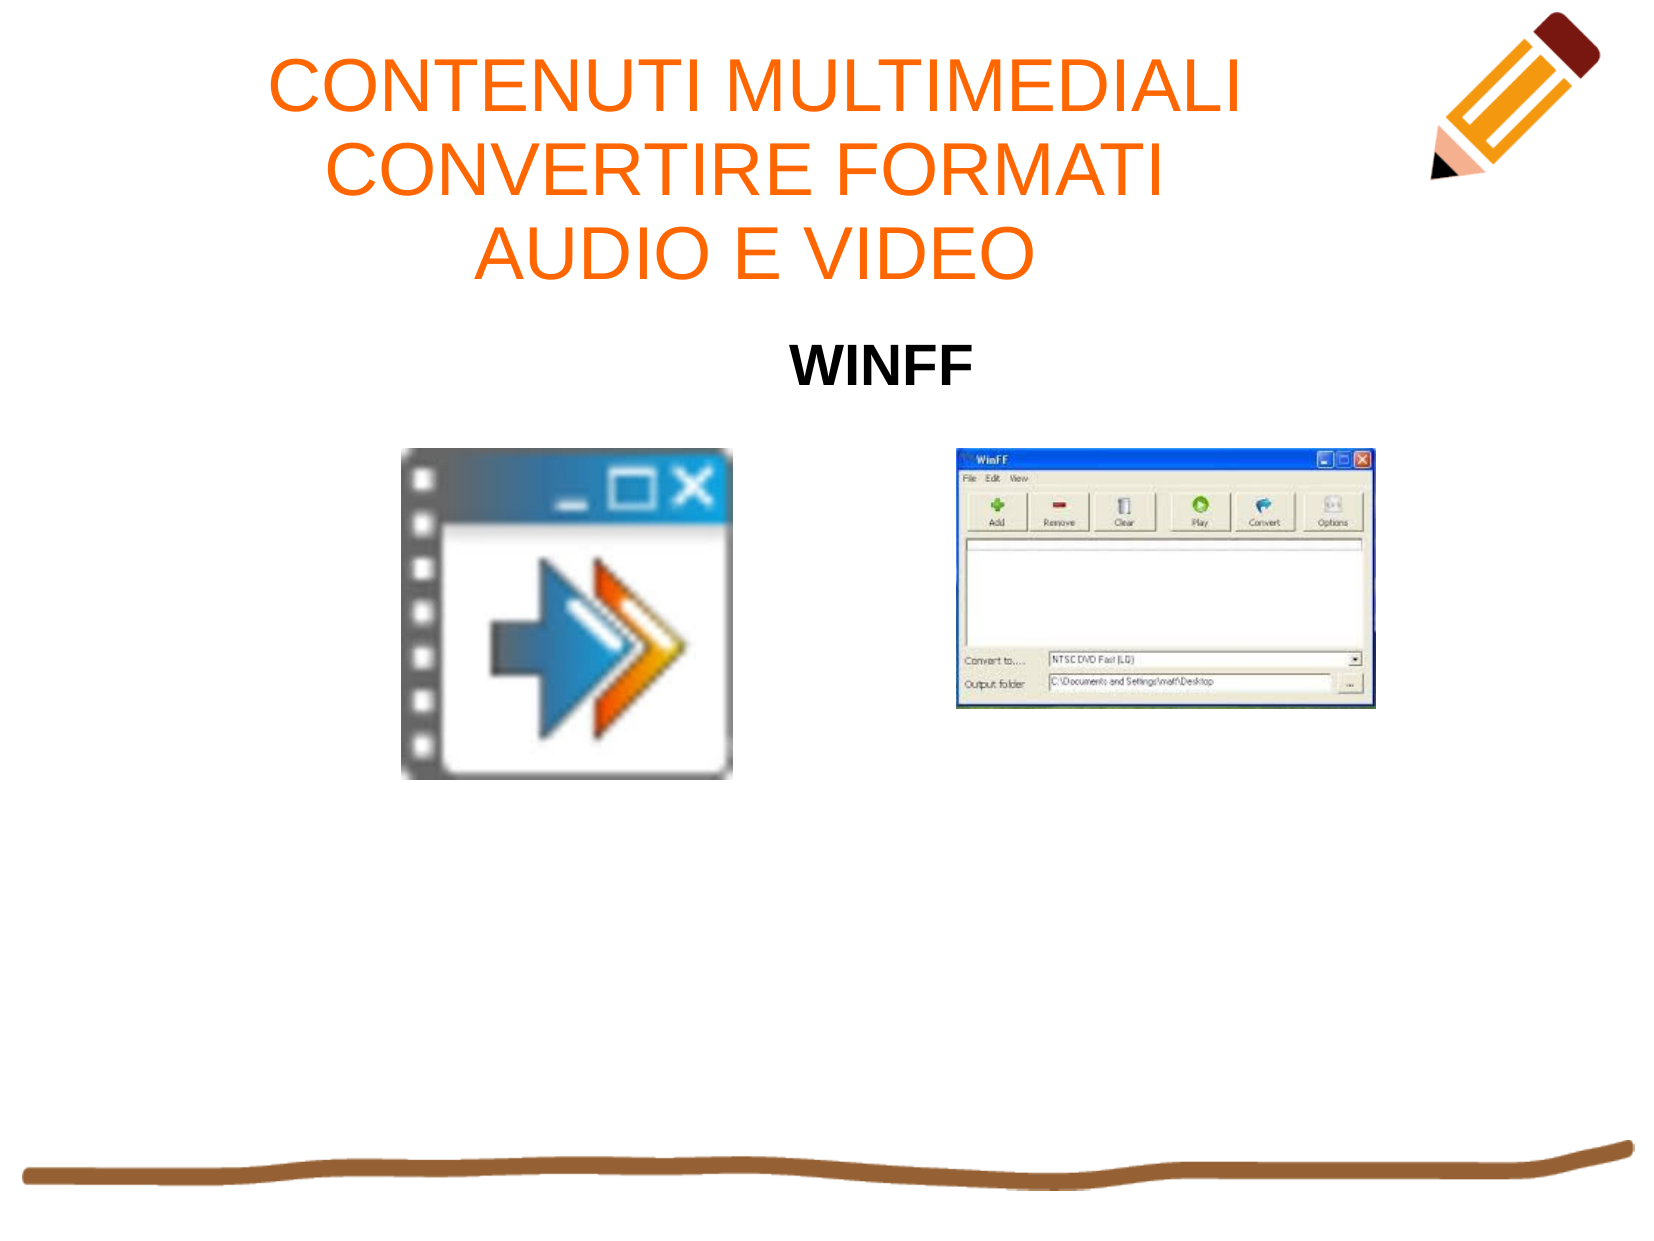

# CONTENUTI MULTIMEDIALI CONVERTIRE FORMATI AUDIO E VIDEO
WINFF